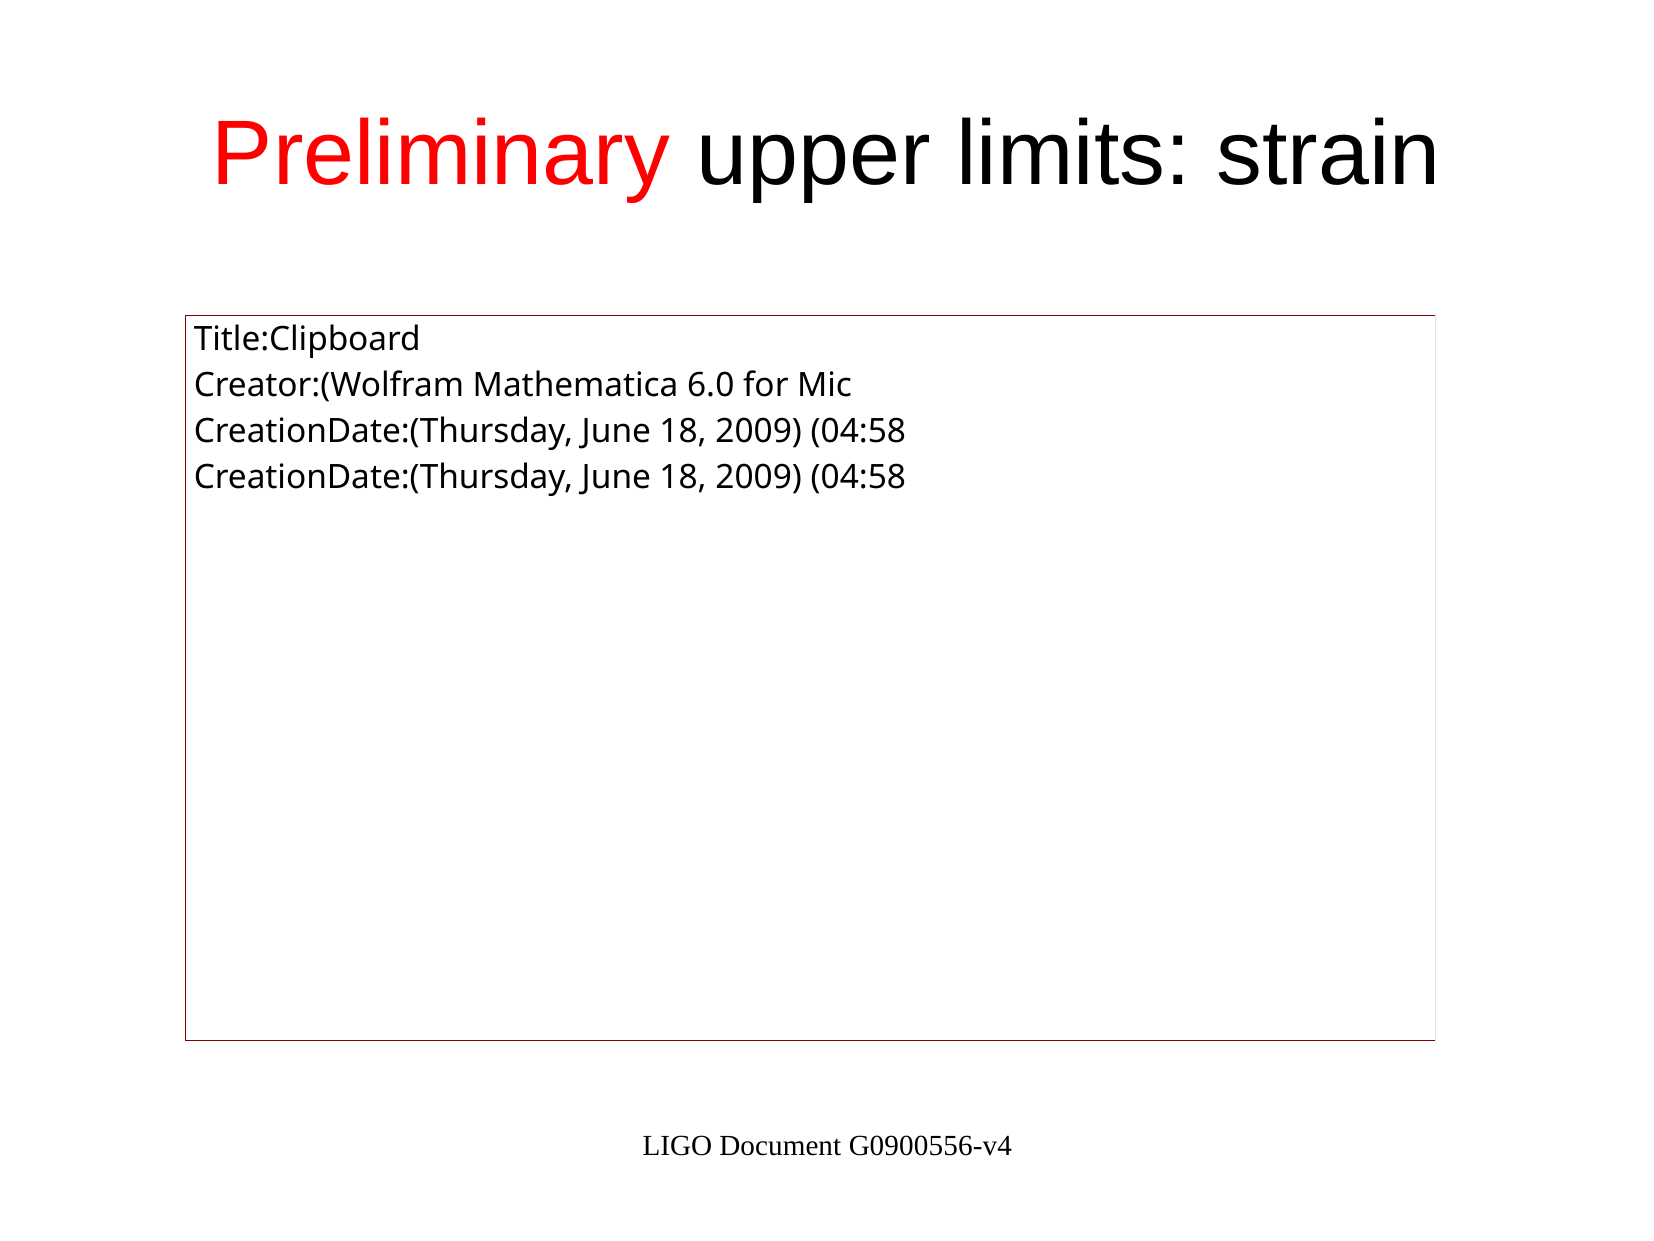

# Preliminary upper limits: strain
LIGO Document G0900556-v4